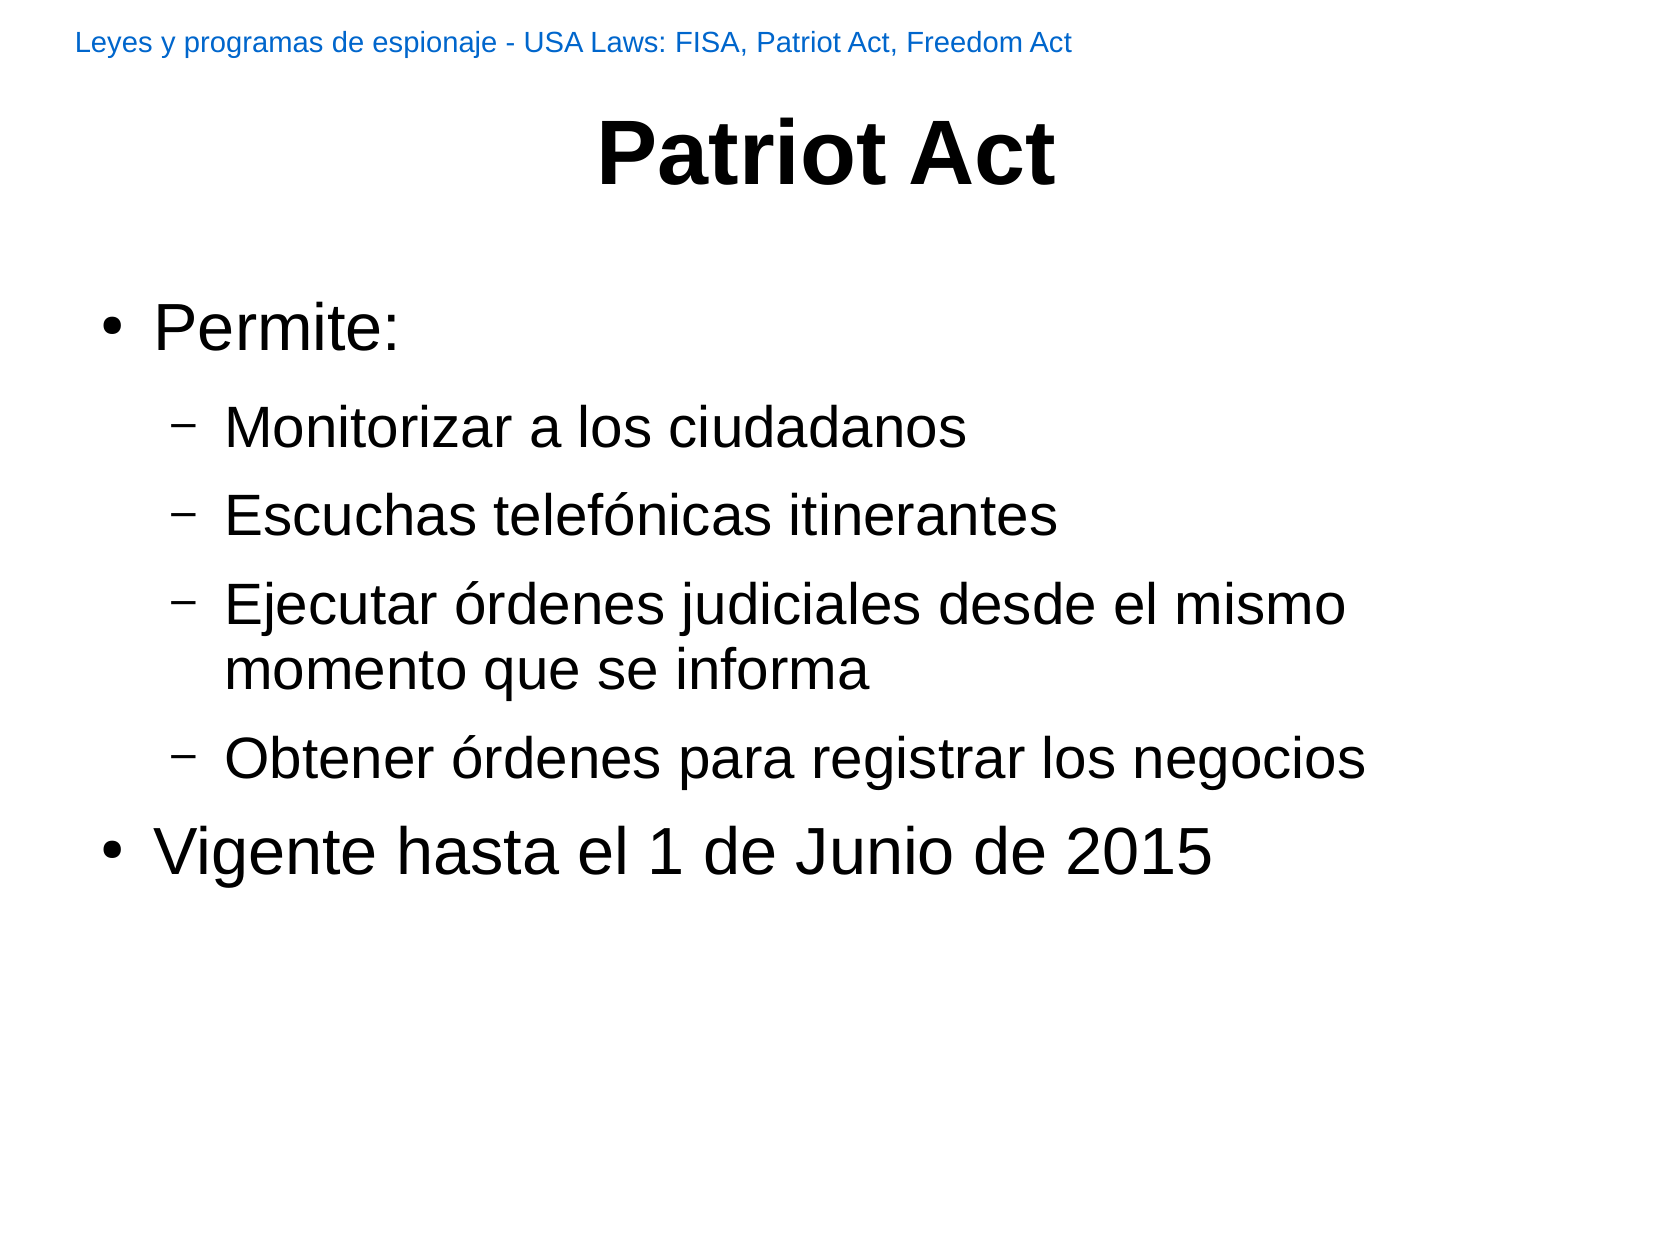

Leyes y programas de espionaje - USA Laws: FISA, Patriot Act, Freedom Act
# Patriot Act
Permite:
Monitorizar a los ciudadanos
Escuchas telefónicas itinerantes
Ejecutar órdenes judiciales desde el mismo momento que se informa
Obtener órdenes para registrar los negocios
Vigente hasta el 1 de Junio de 2015